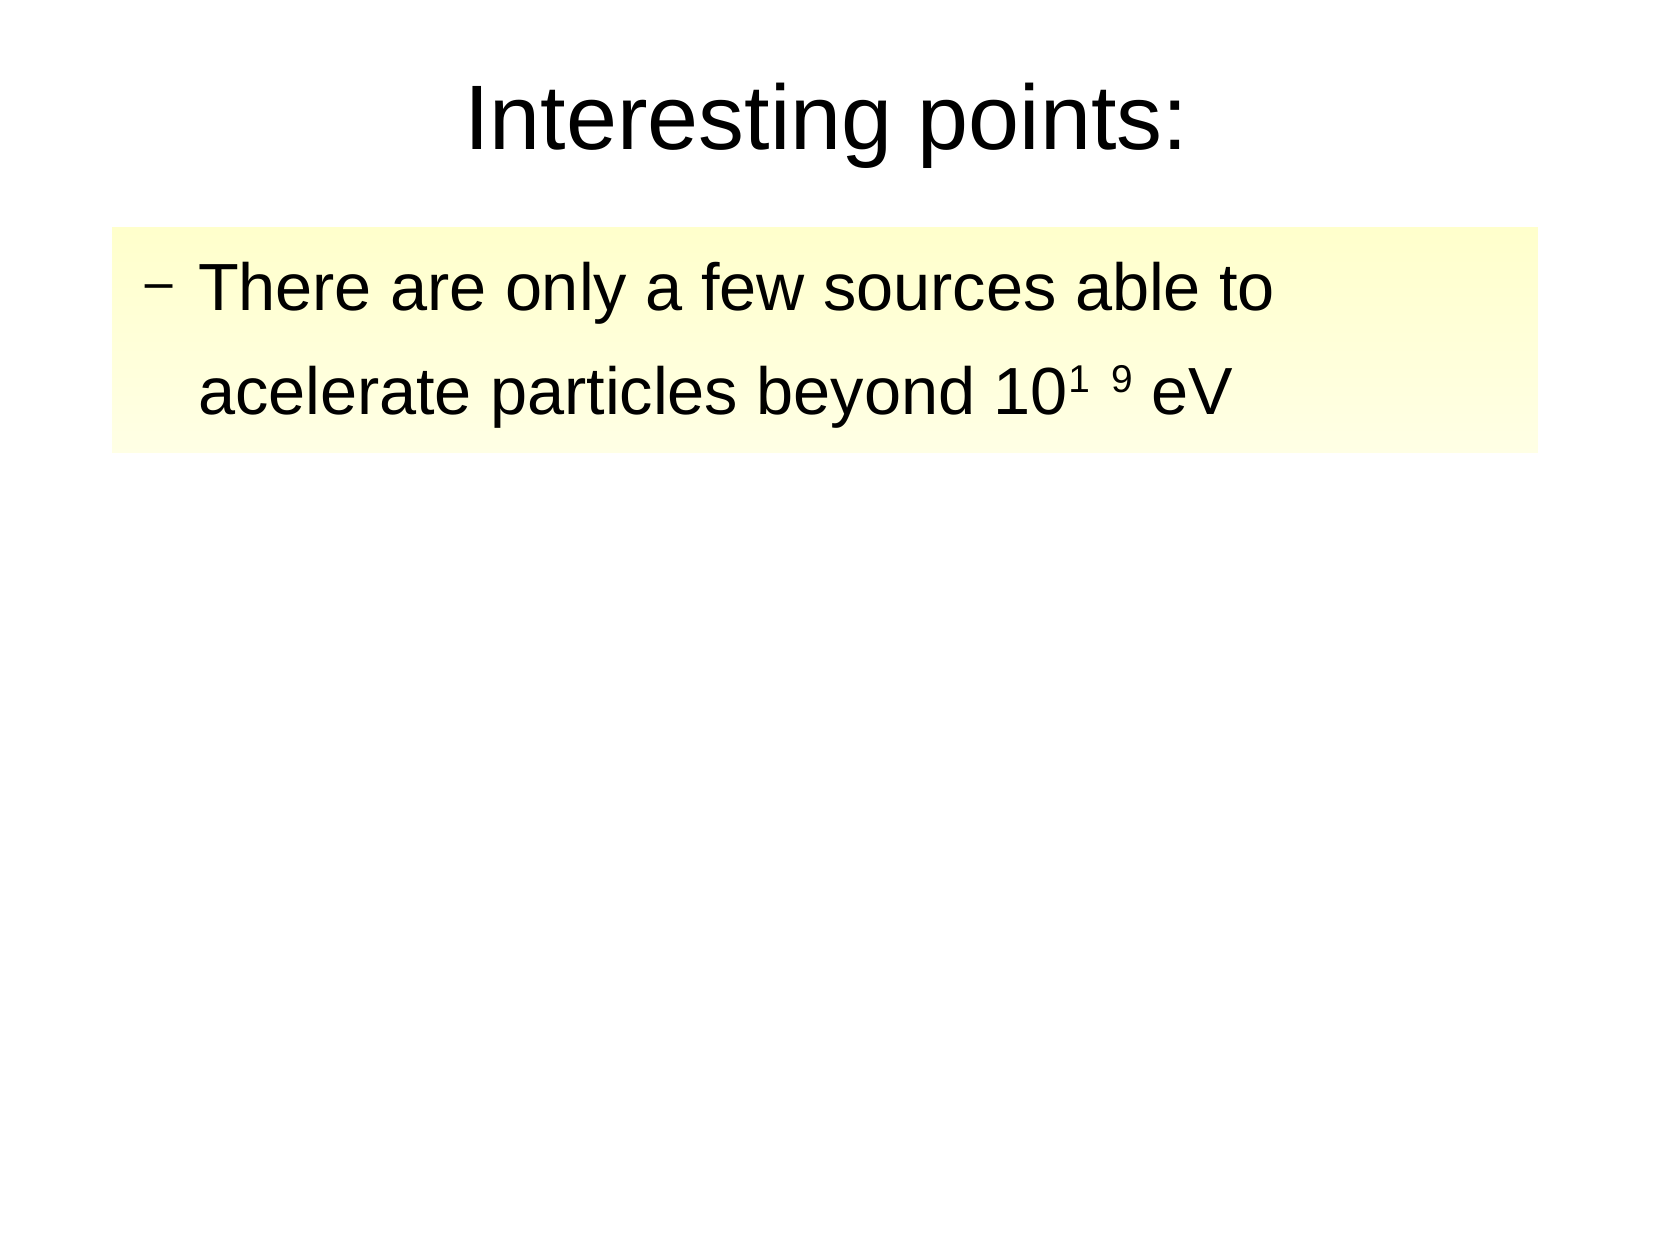

# Interesting points:
There are only a few sources able to
acelerate particles beyond 101 9 eV